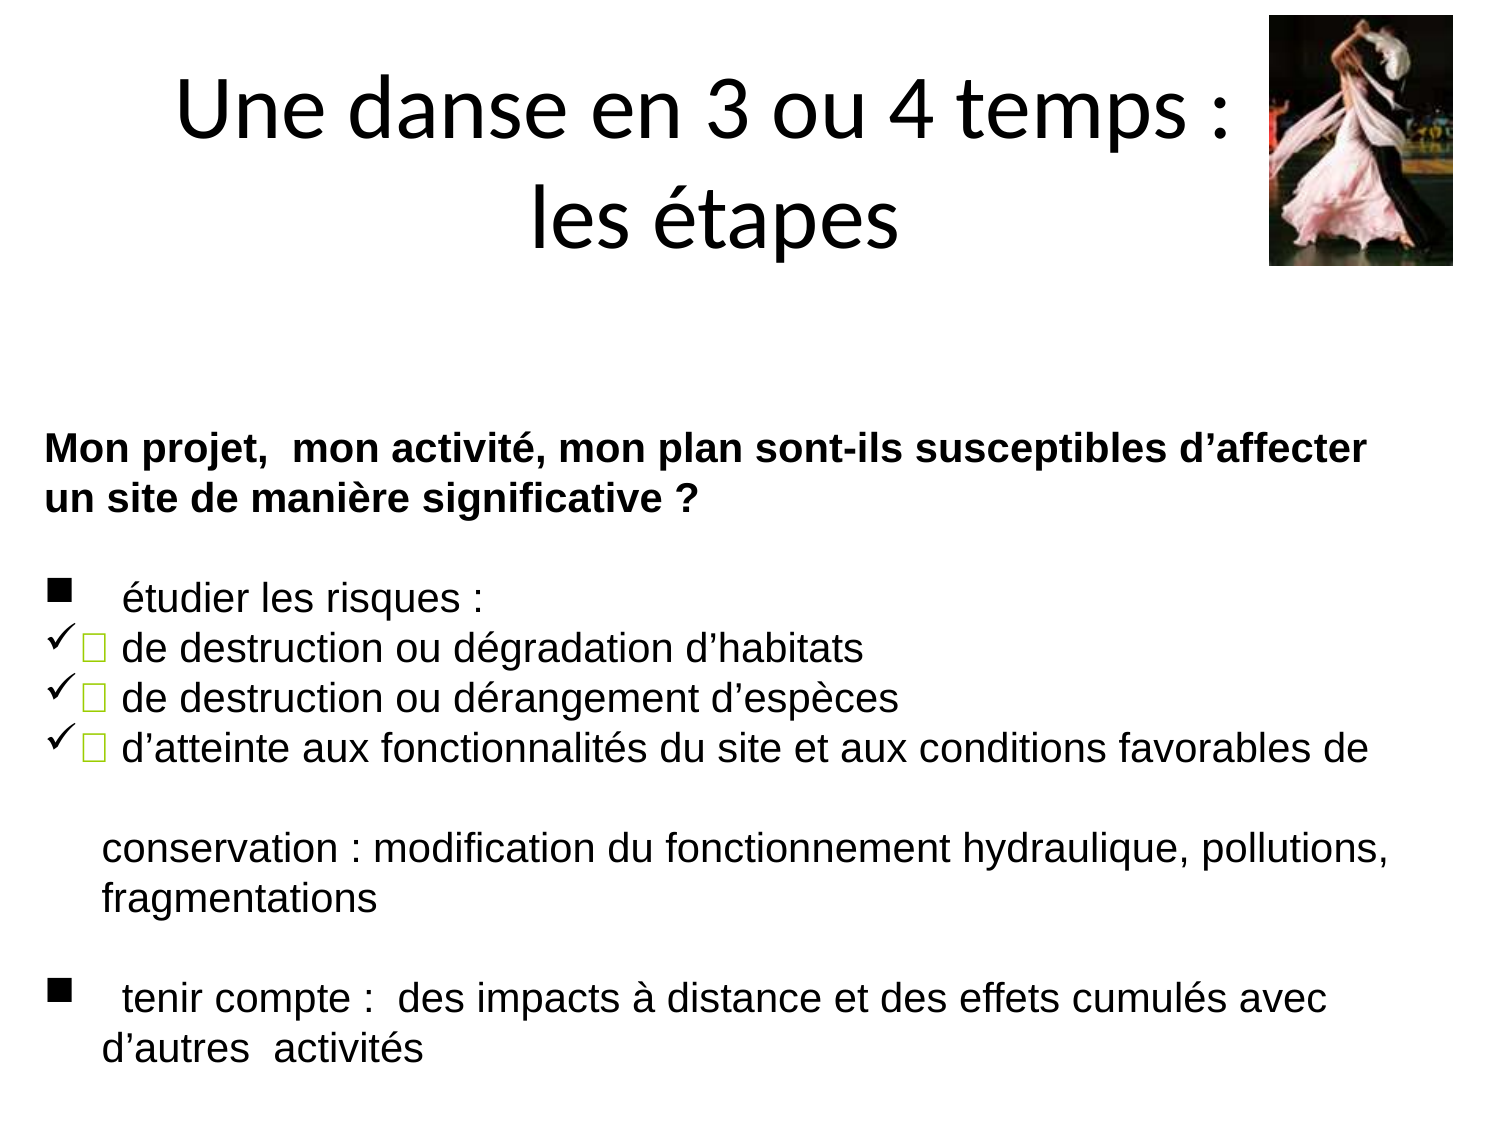

Une danse en 3 ou 4 temps :
les étapes
Mon projet, mon activité, mon plan sont-ils susceptibles d’affecter un site de manière significative ?
 étudier les risques :
􀂃 de destruction ou dégradation d’habitats
􀂃 de destruction ou dérangement d’espèces
􀂃 d’atteinte aux fonctionnalités du site et aux conditions favorables de
 conservation : modification du fonctionnement hydraulique, pollutions,
 fragmentations
 tenir compte : des impacts à distance et des effets cumulés avec
 d’autres activités